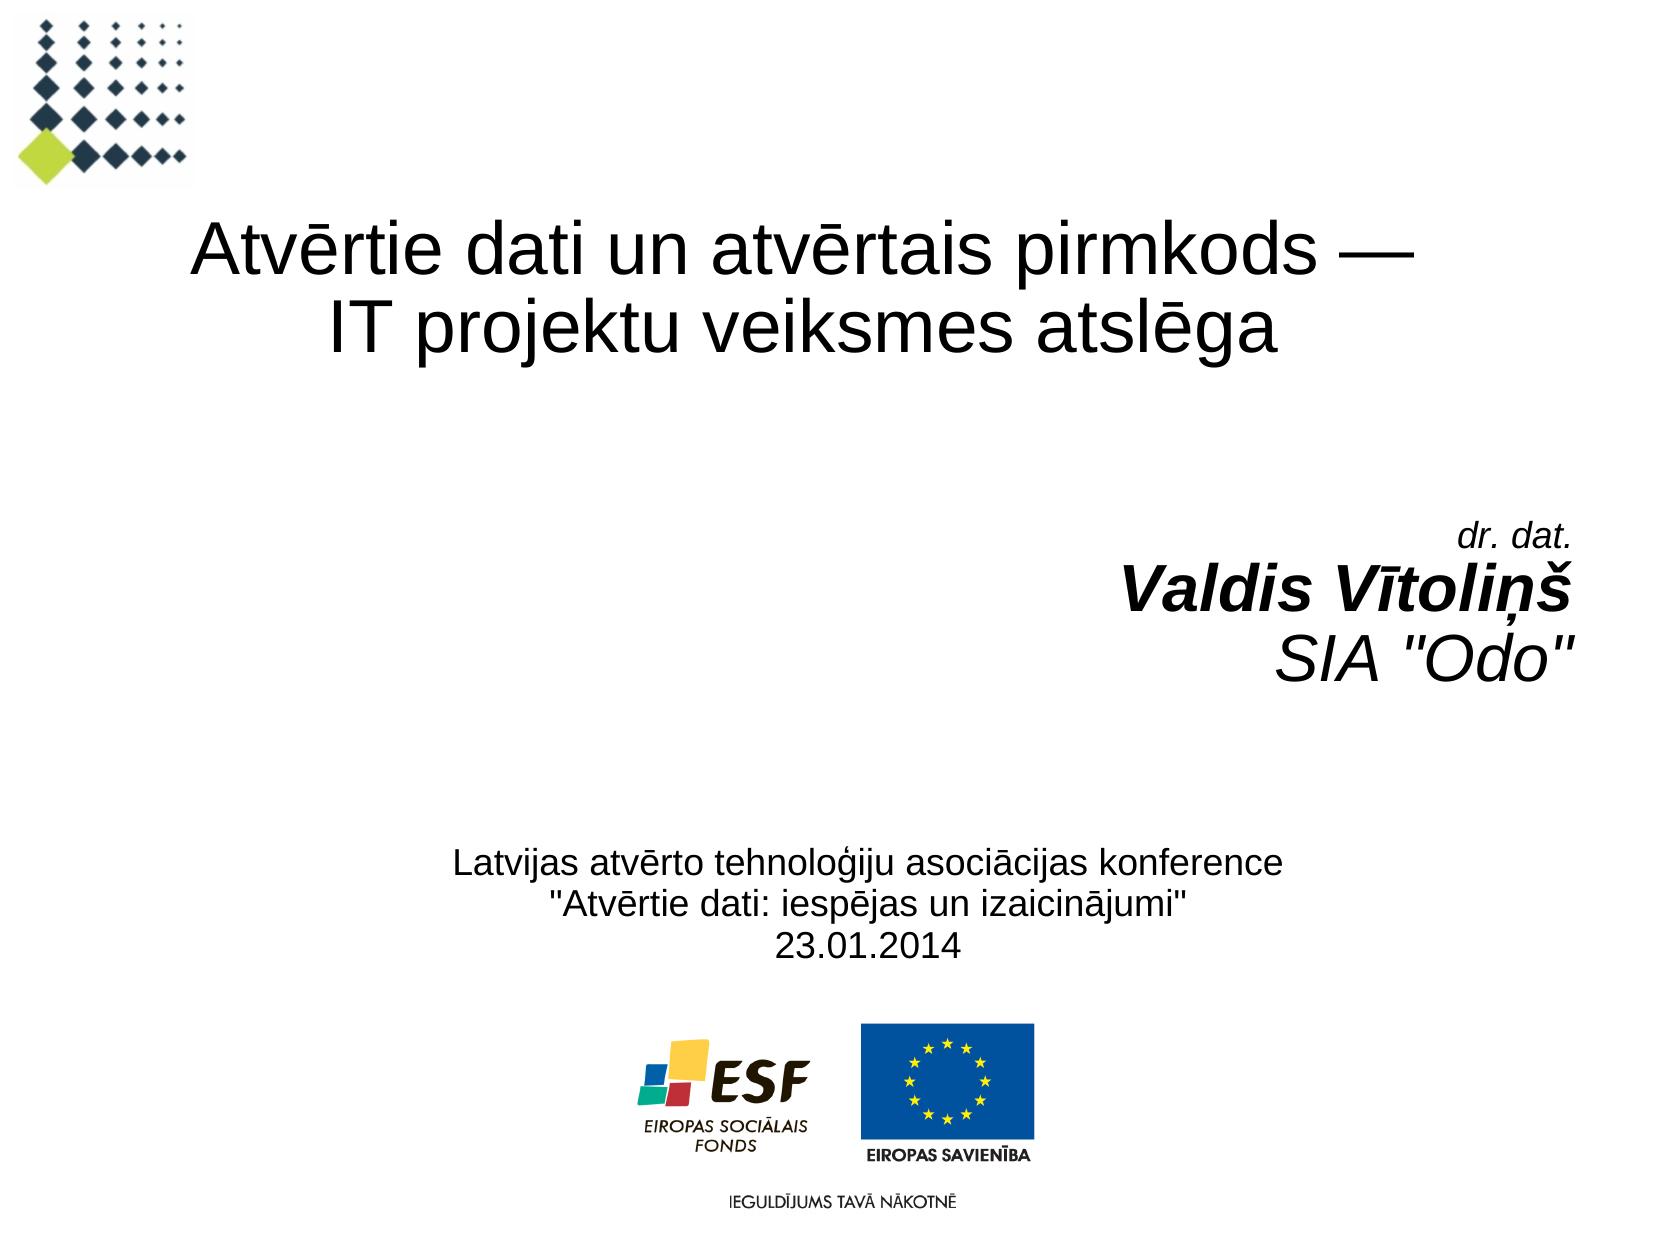

# Atvērtie dati un atvērtais pirmkods — IT projektu veiksmes atslēga
dr. dat.
Valdis Vītoliņš
SIA "Odo"
Latvijas atvērto tehnoloģiju asociācijas konference
"Atvērtie dati: iespējas un izaicinājumi"
23.01.2014